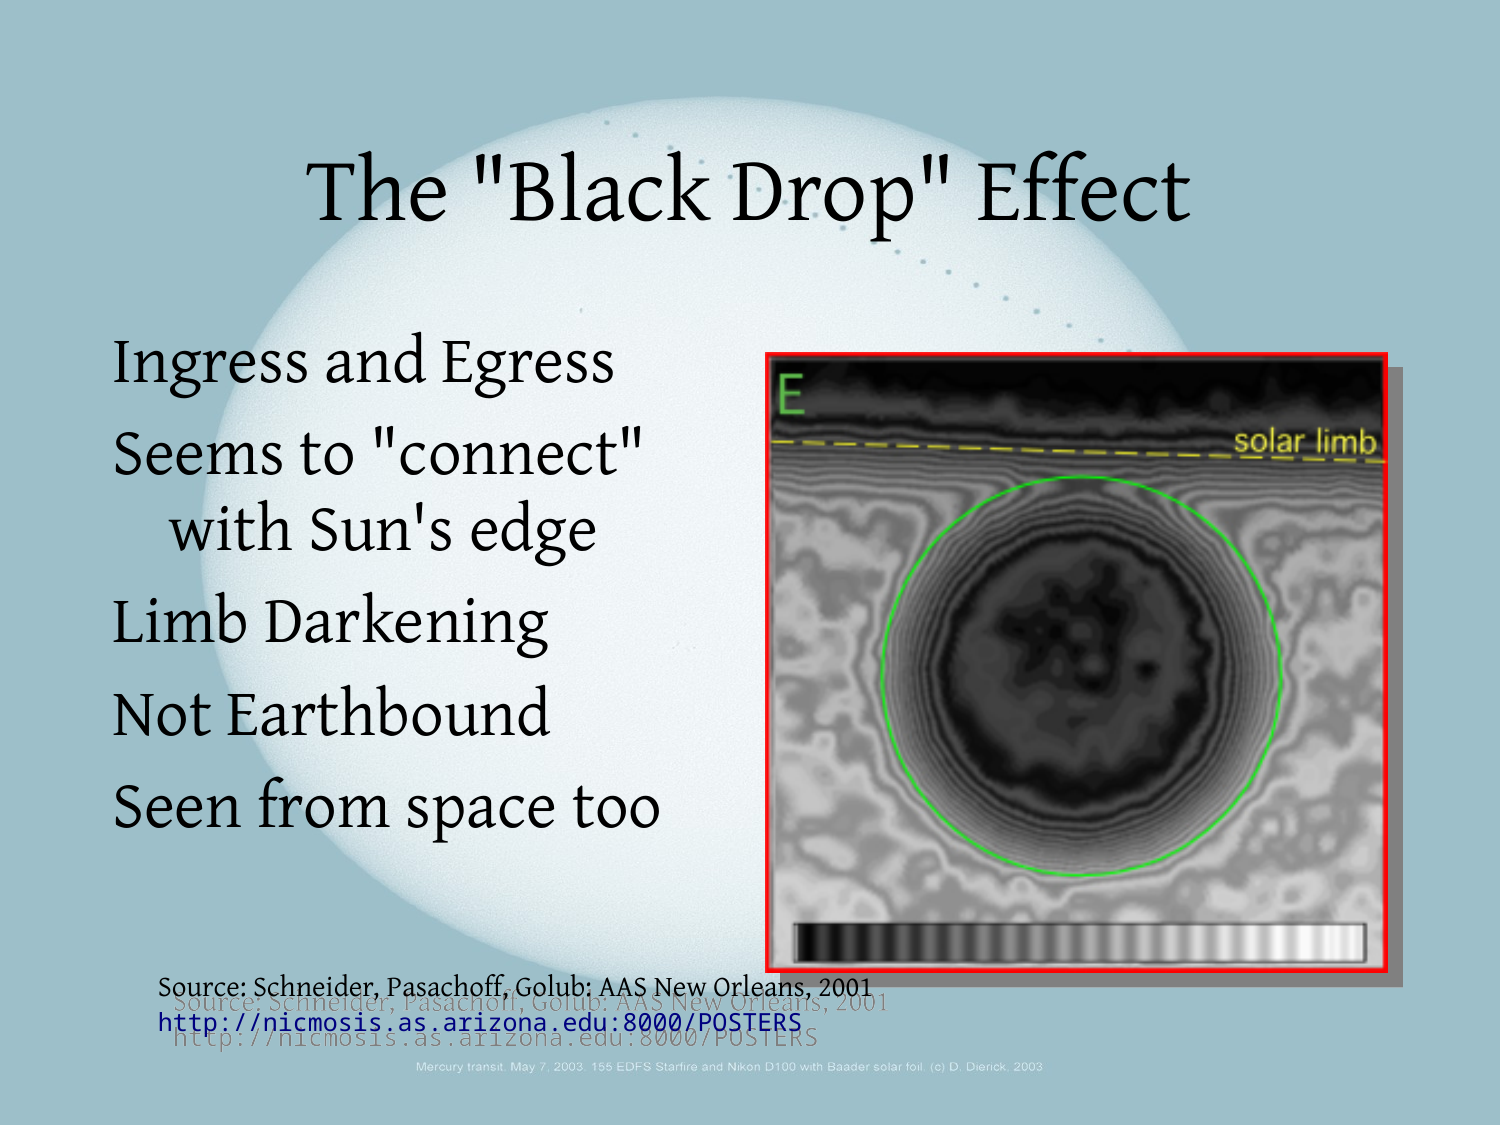

# The "Black Drop" Effect
Ingress and Egress
Seems to "connect" with Sun's edge
Limb Darkening
Not Earthbound
Seen from space too
Source: Schneider, Pasachoff, Golub: AAS New Orleans, 2001
http://nicmosis.as.arizona.edu:8000/POSTERS